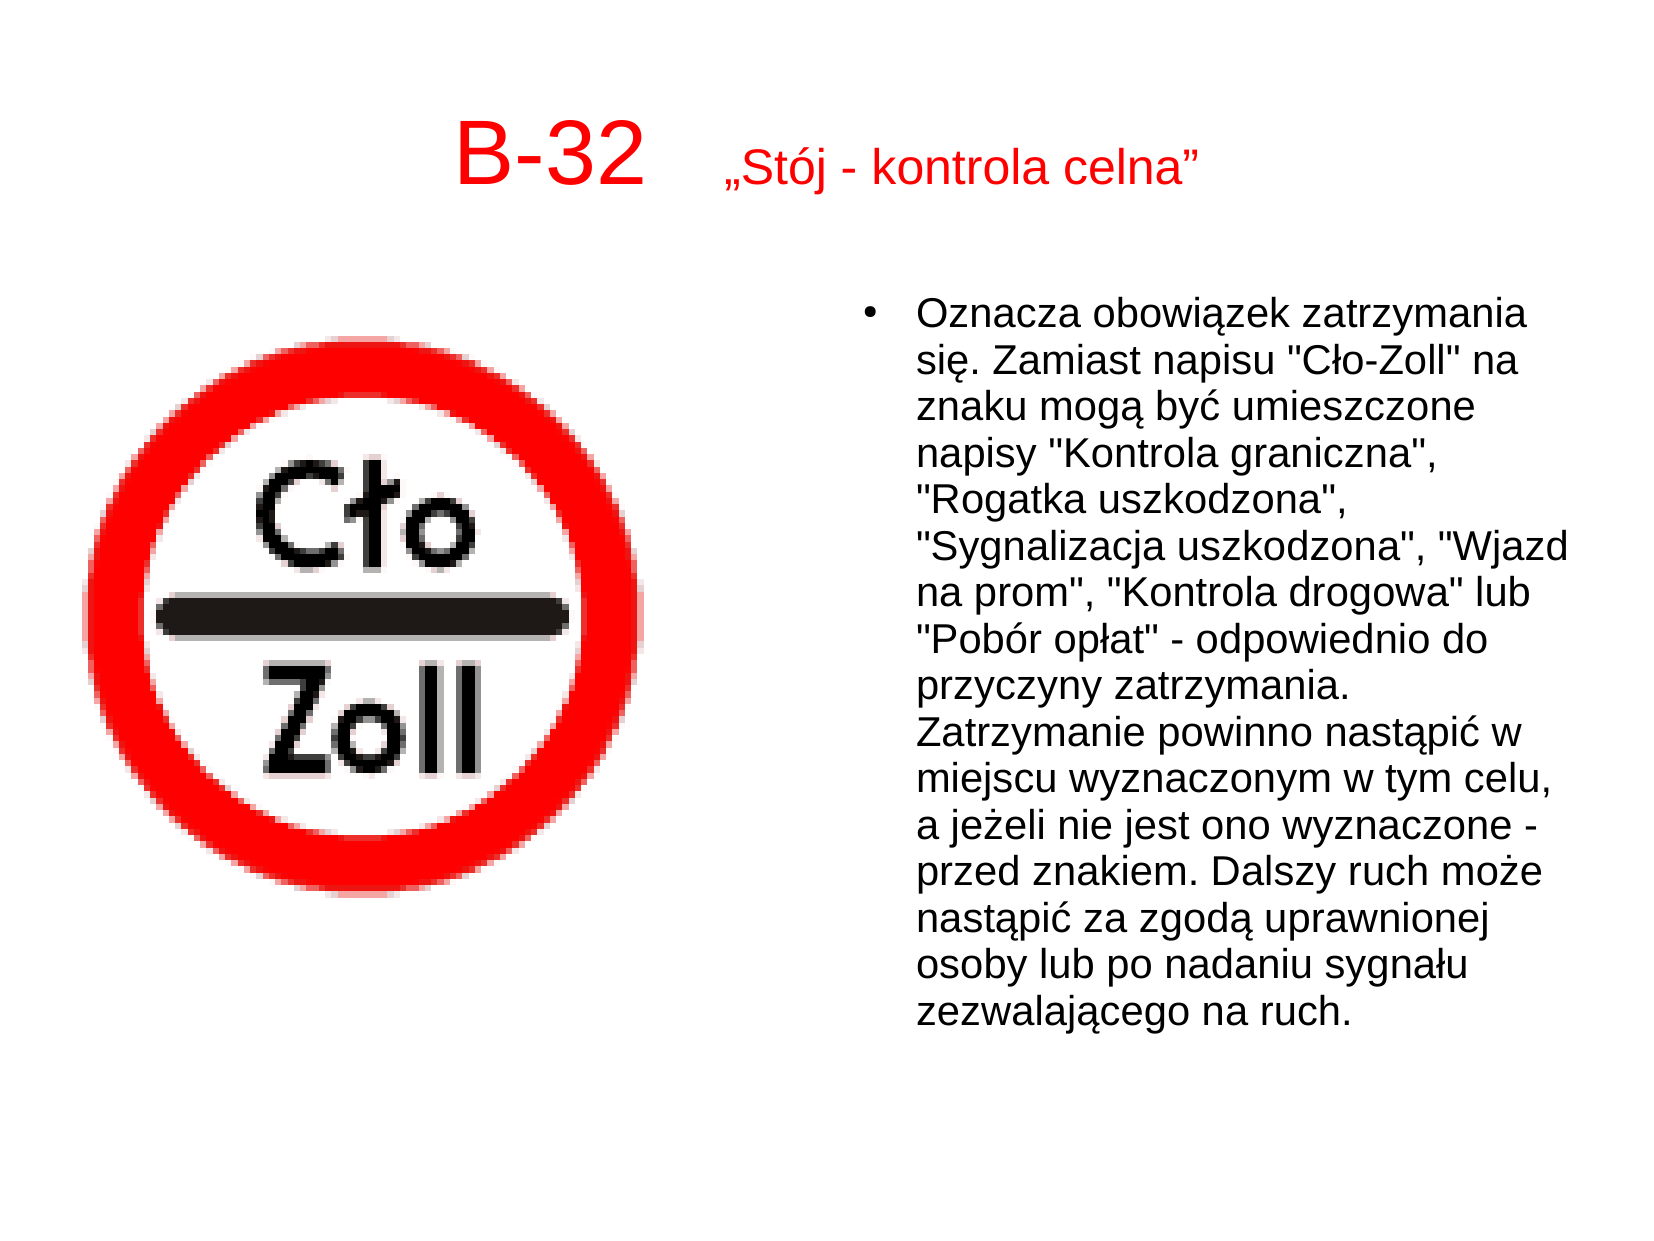

# B-32 „Stój - kontrola celna”
Oznacza obowiązek zatrzymania się. Zamiast napisu "Cło-Zoll" na znaku mogą być umieszczone napisy "Kontrola graniczna", "Rogatka uszkodzona", "Sygnalizacja uszkodzona", "Wjazd na prom", "Kontrola drogowa" lub "Pobór opłat" - odpowiednio do przyczyny zatrzymania. Zatrzymanie powinno nastąpić w miejscu wyznaczonym w tym celu, a jeżeli nie jest ono wyznaczone - przed znakiem. Dalszy ruch może nastąpić za zgodą uprawnionej osoby lub po nadaniu sygnału zezwalającego na ruch.